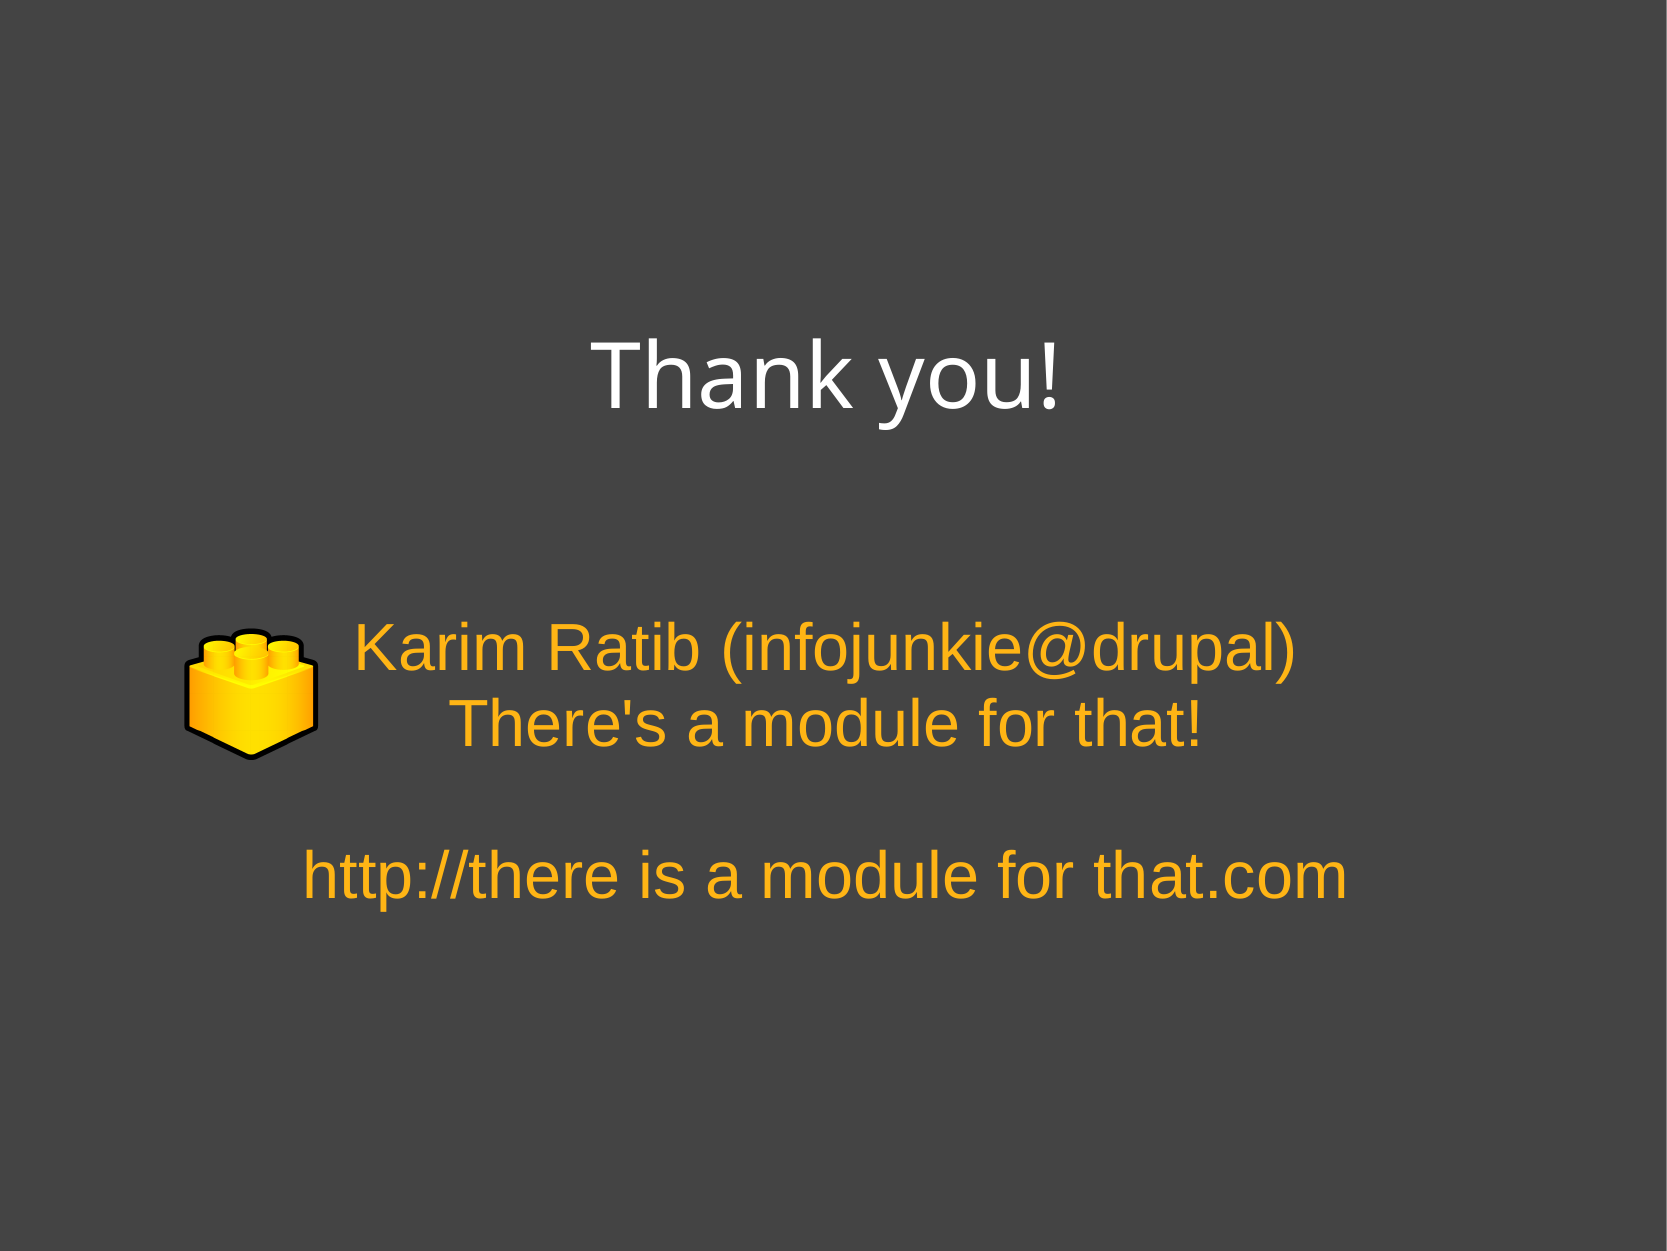

# Thank you!
Karim Ratib (infojunkie@drupal)
There's a module for that!
http://there is a module for that.com